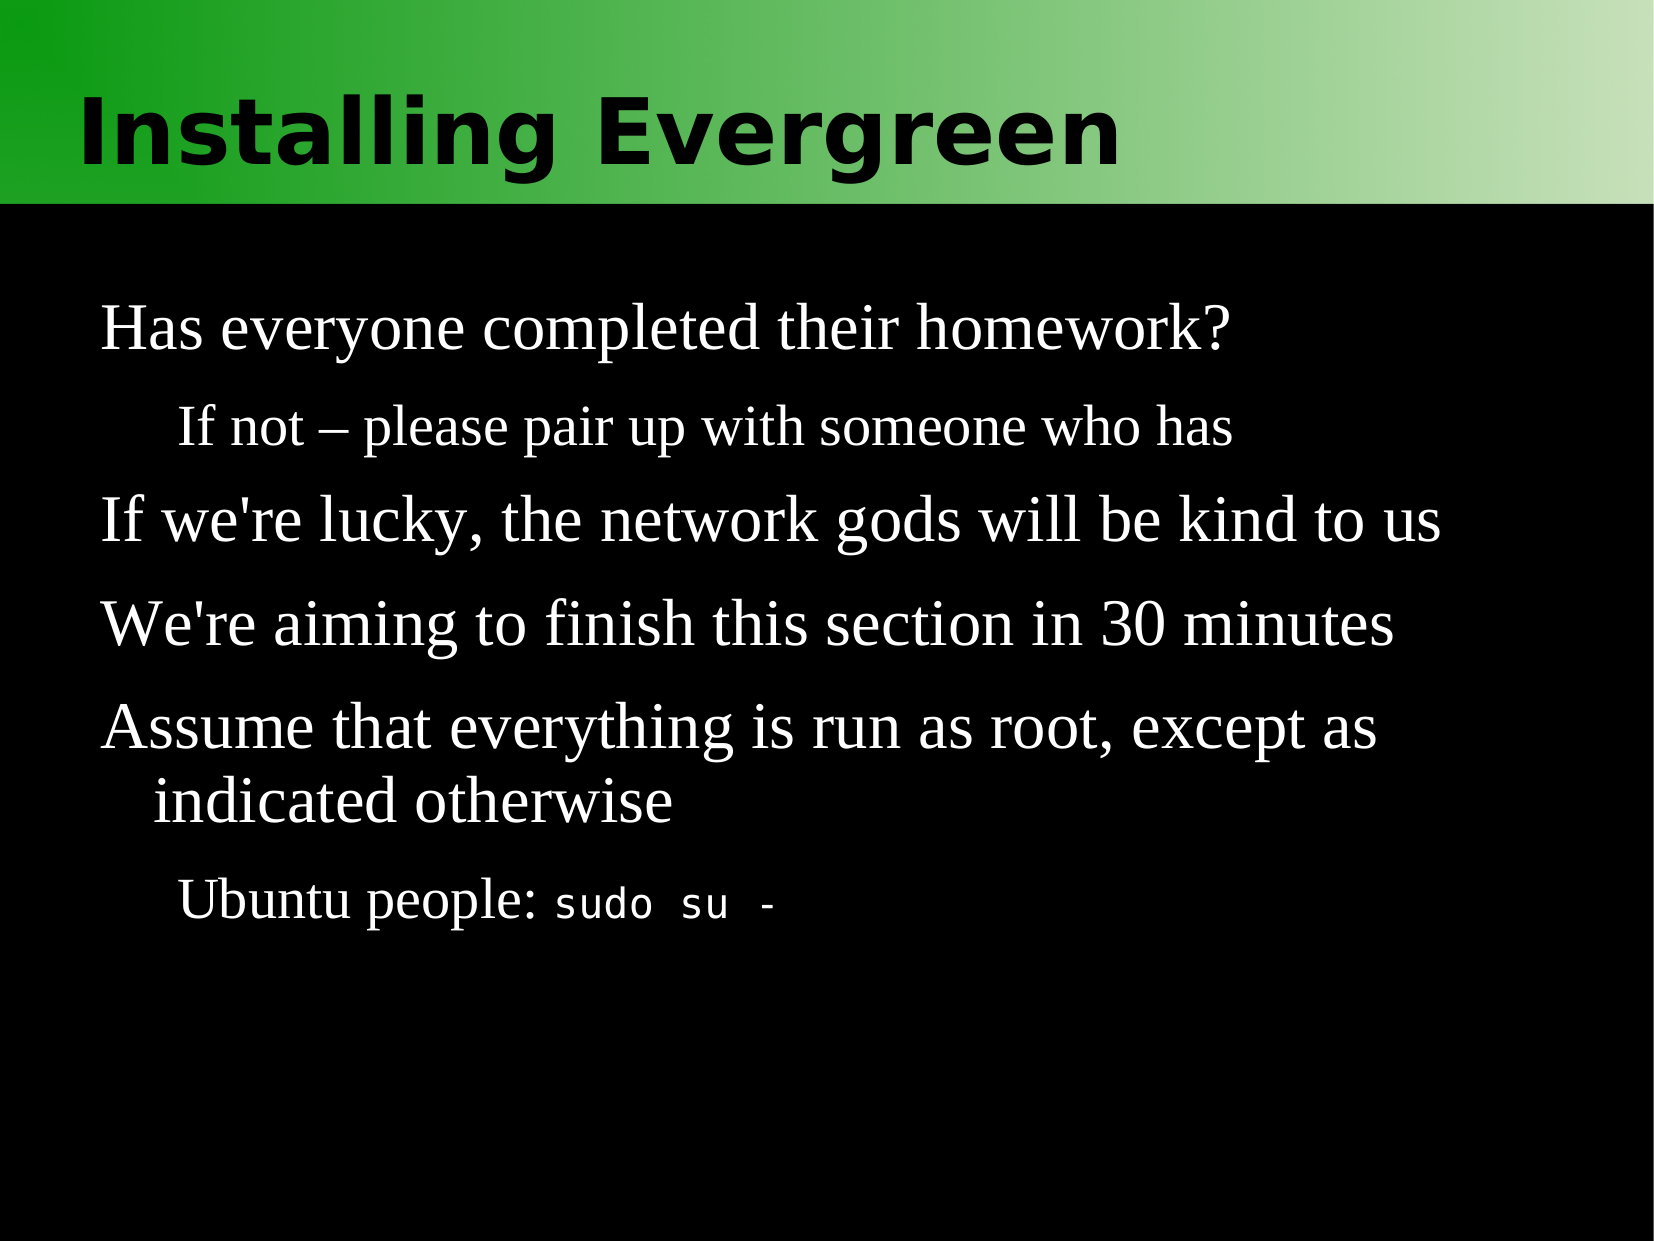

# Installing Evergreen
Has everyone completed their homework?
If not – please pair up with someone who has
If we're lucky, the network gods will be kind to us
We're aiming to finish this section in 30 minutes
Assume that everything is run as root, except as indicated otherwise
Ubuntu people: sudo su -